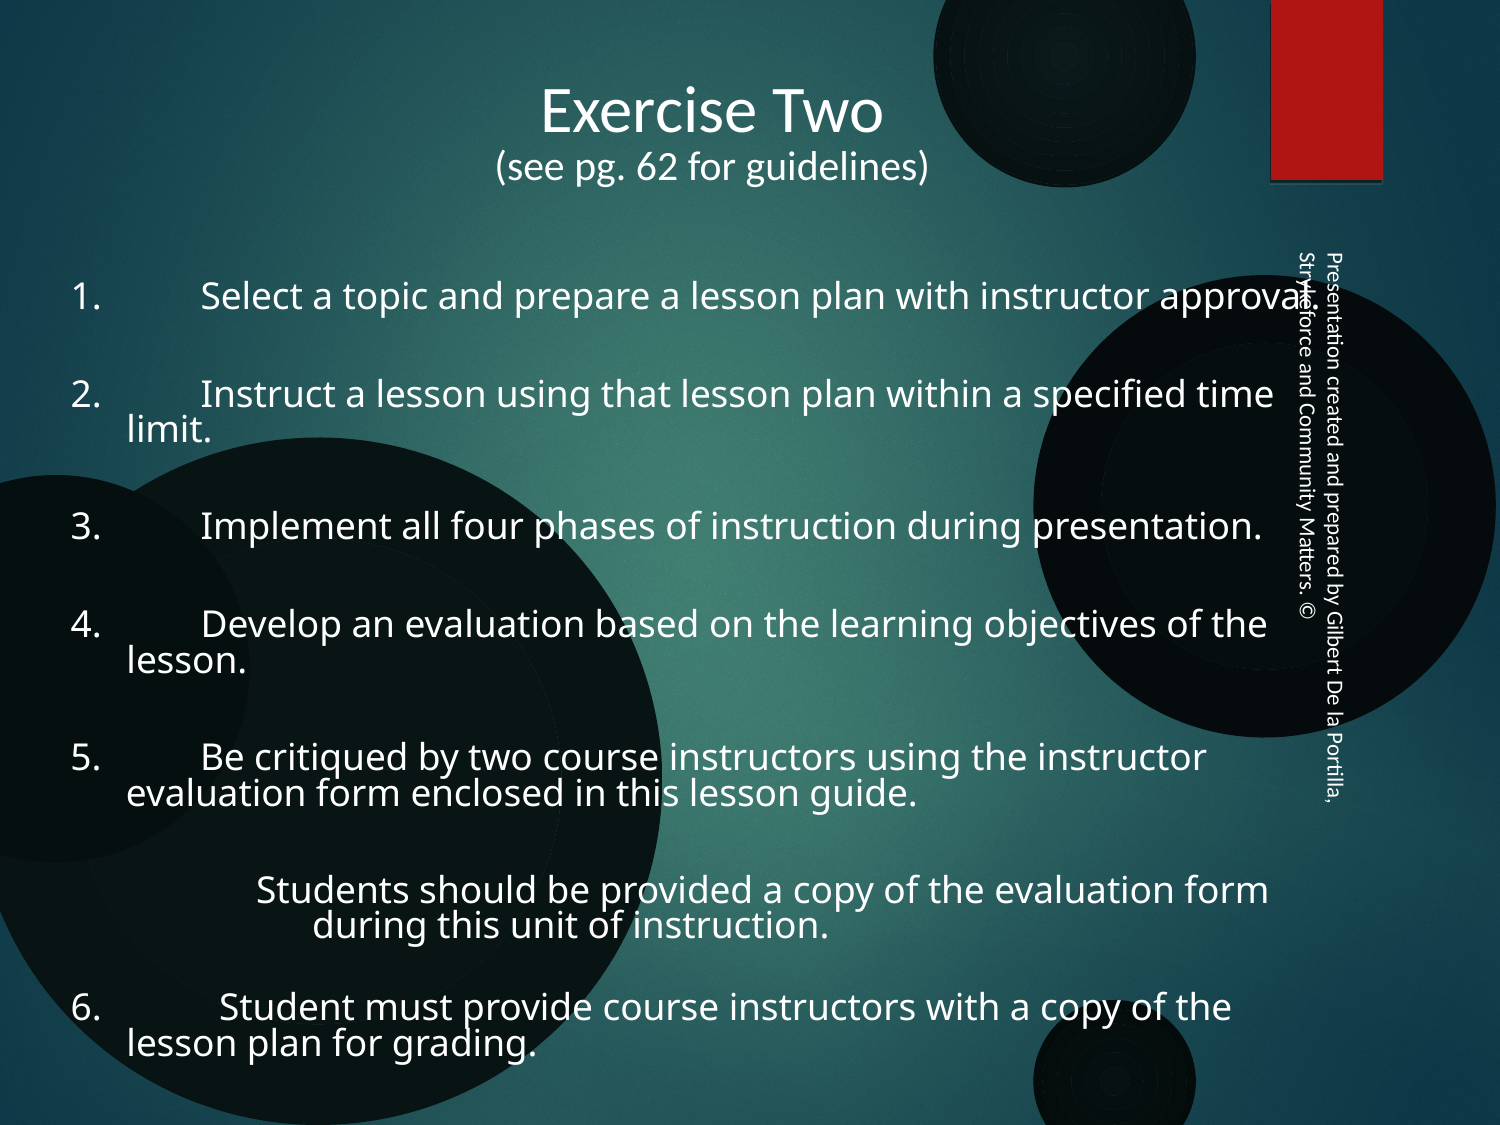

Exercise Two
(see pg. 62 for guidelines)
# 1.	Select a topic and prepare a lesson plan with instructor approval.
2.	Instruct a lesson using that lesson plan within a specified time limit.
3.	Implement all four phases of instruction during presentation.
4.	Develop an evaluation based on the learning objectives of the lesson.
5.	Be critiqued by two course instructors using the instructor evaluation form enclosed in this lesson guide.
Students should be provided a copy of the evaluation form during this unit of instruction.
6.	Student must provide course instructors with a copy of the lesson plan for grading.
Presentation created and prepared by Gilbert De la Portilla, Strykeforce and Community Matters. ©